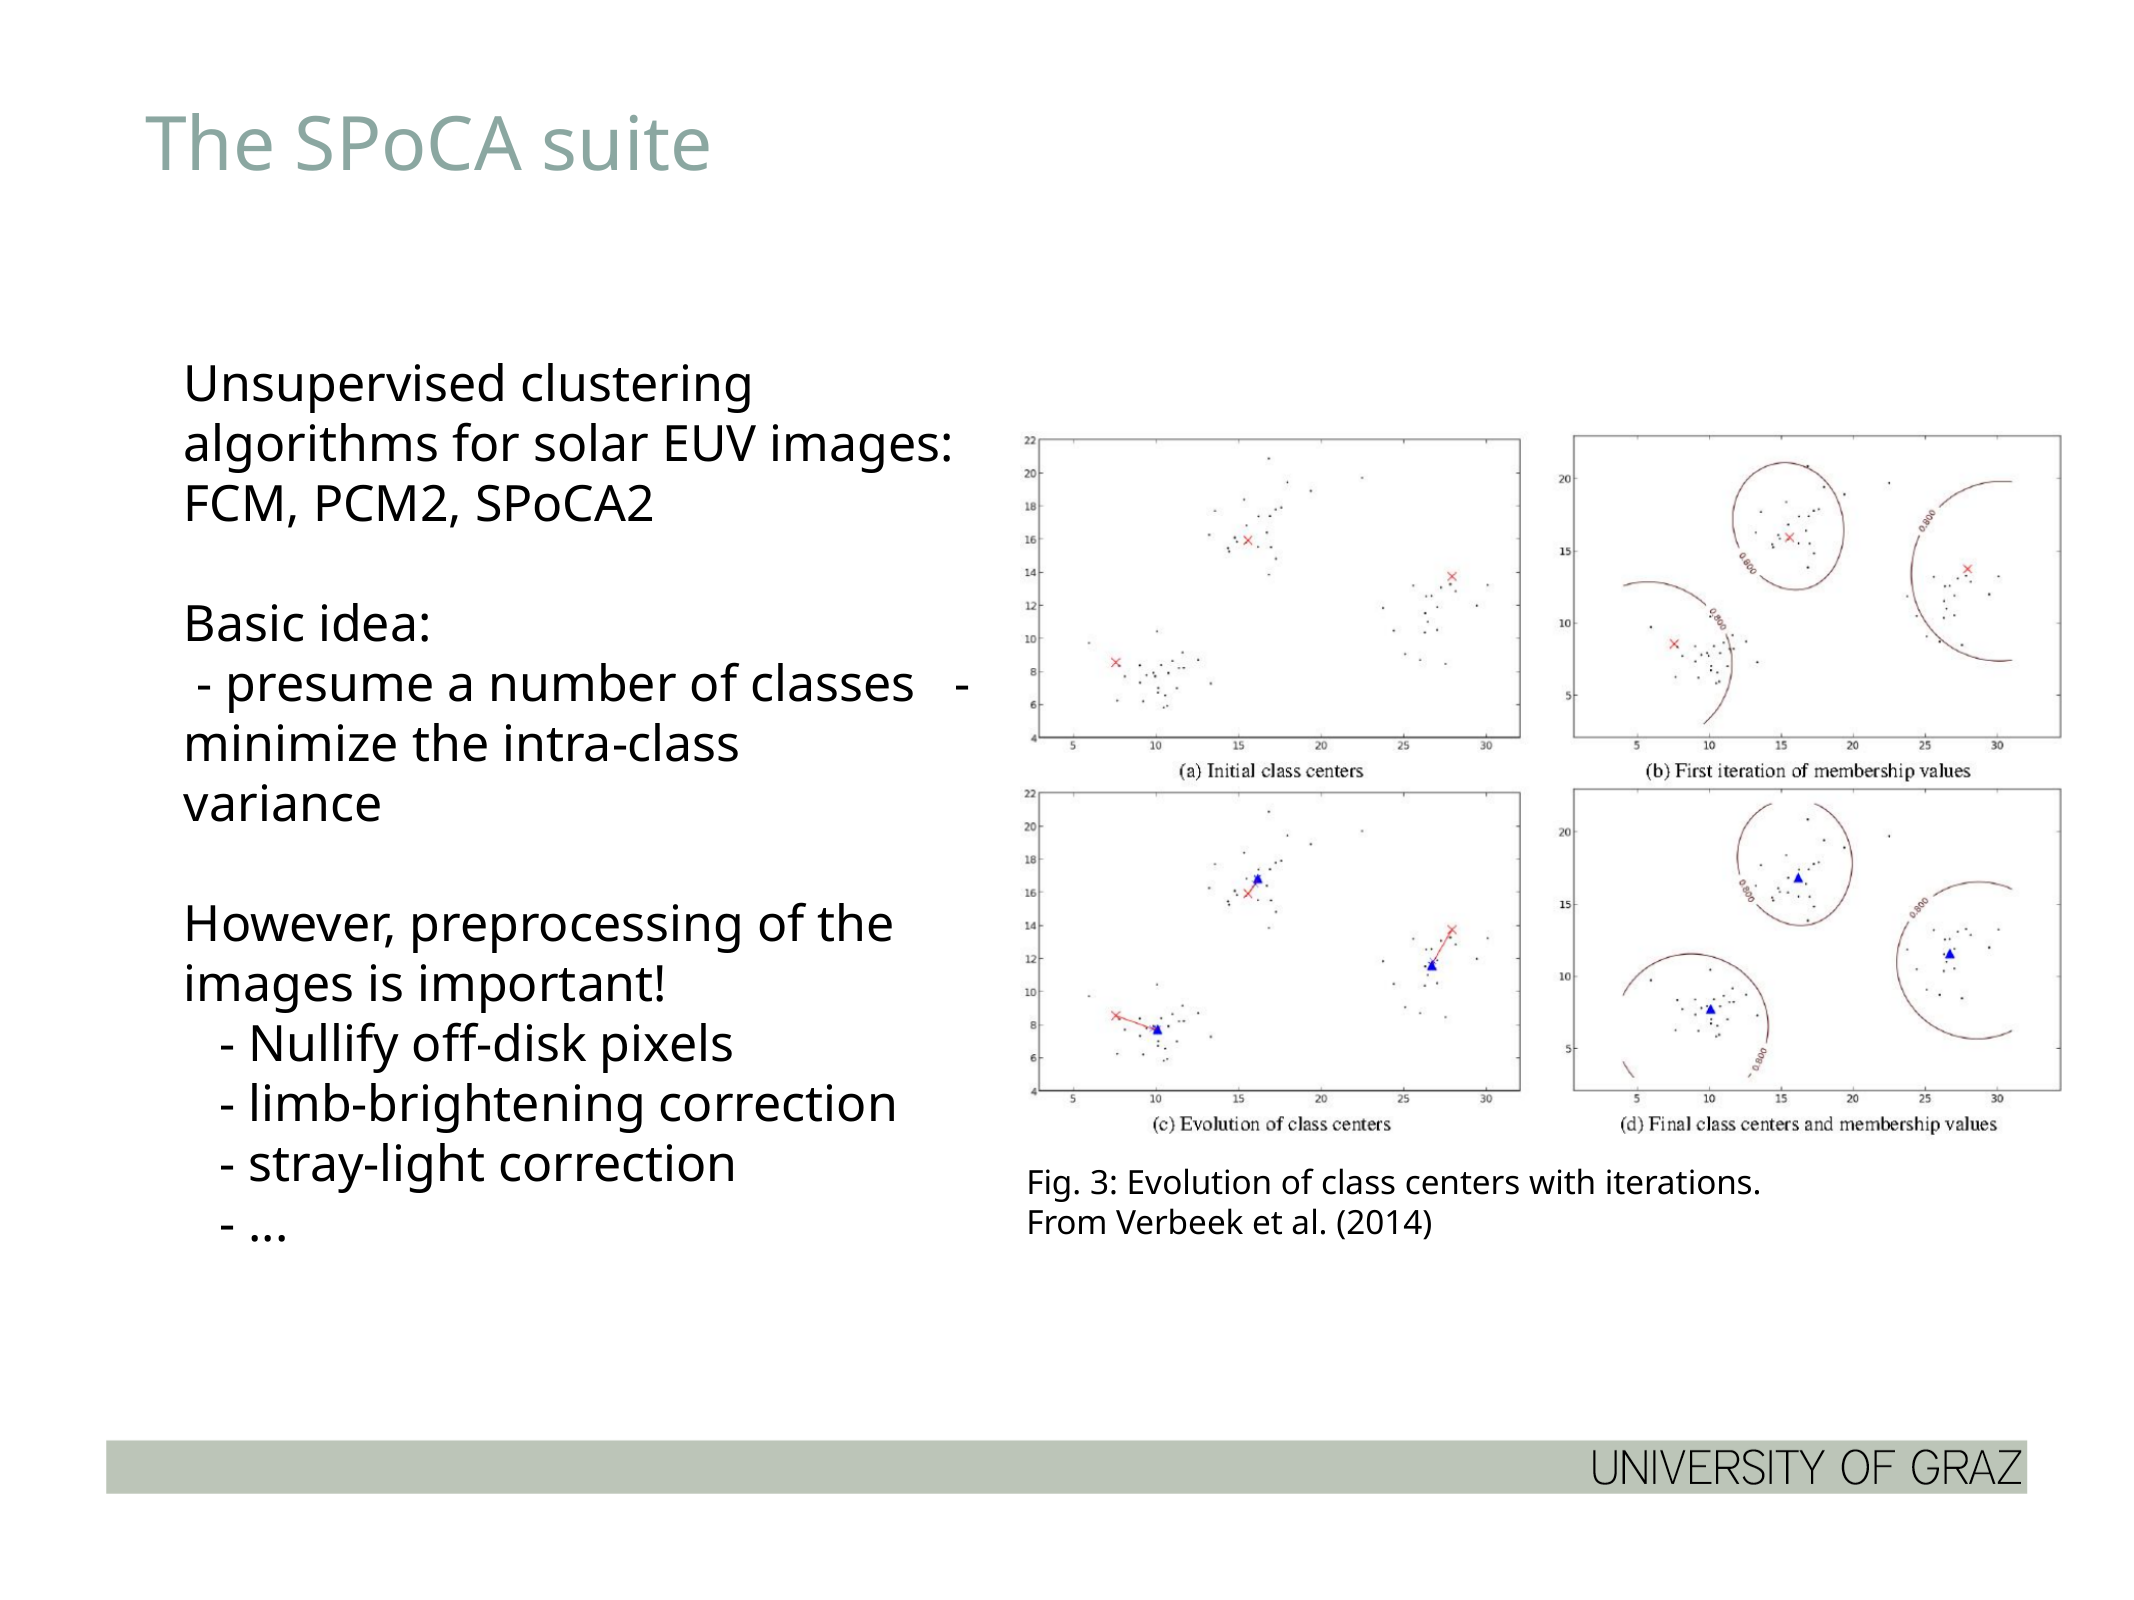

The SPoCA suite
Unsupervised clustering algorithms for solar EUV images: FCM, PCM2, SPoCA2
Basic idea:
 - presume a number of classes -minimize the intra-class 	 variance
However, preprocessing of the images is important!
- Nullify off-disk pixels
- limb-brightening correction
- stray-light correction
- ...
Fig. 3: Evolution of class centers with iterations.
From Verbeek et al. (2014)